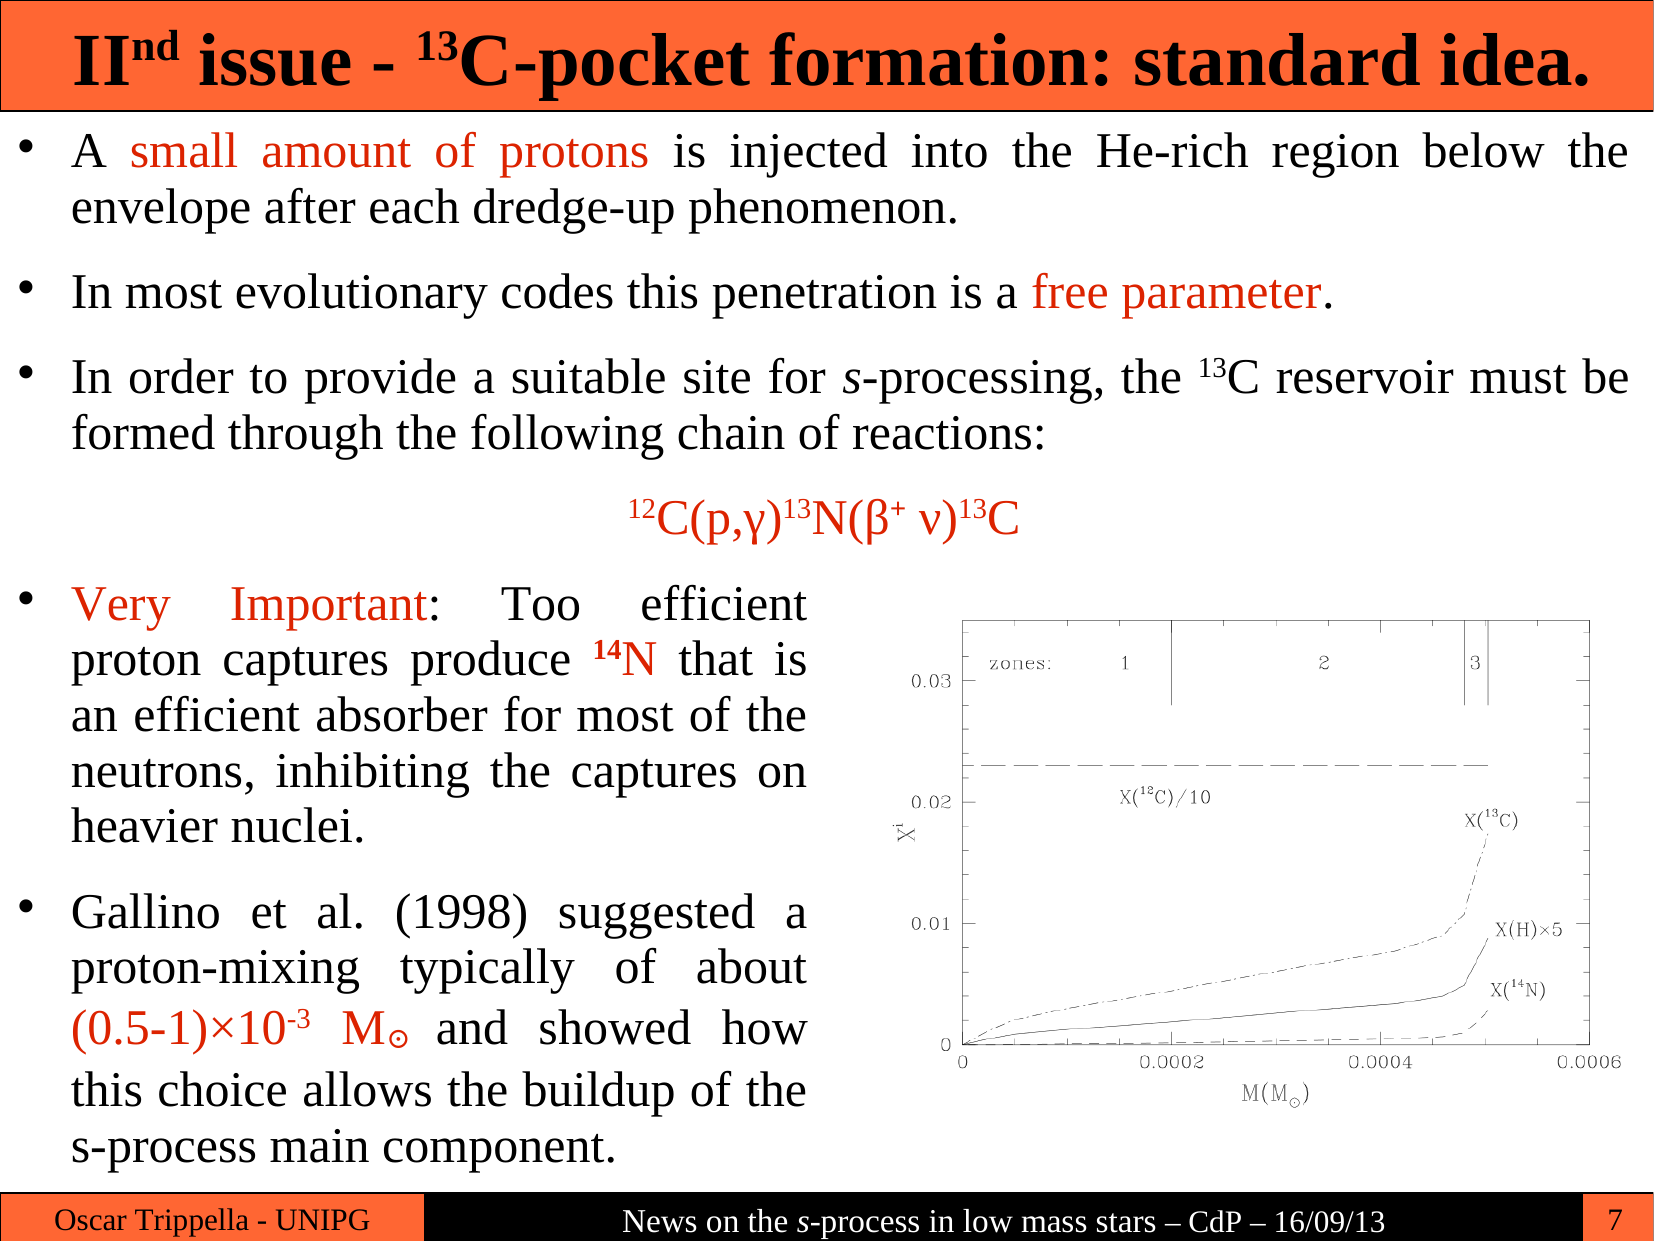

IInd issue - 13C-pocket formation: standard idea.
# A small amount of protons is injected into the He-rich region below the envelope after each dredge-up phenomenon.
In most evolutionary codes this penetration is a free parameter.
In order to provide a suitable site for s-processing, the 13C reservoir must be formed through the following chain of reactions:
12C(p,γ)13N(β+ ν)13C
Very Important: Too efficient proton captures produce 14N that is an efficient absorber for most of the neutrons, inhibiting the captures on heavier nuclei.
Gallino et al. (1998) suggested a proton-mixing typically of about (0.5-1)×10-3 M⊙ and showed how this choice allows the buildup of the s-process main component.
Oscar Trippella - UNIPG
News on the s-process in low mass stars – CdP – 16/09/13
7